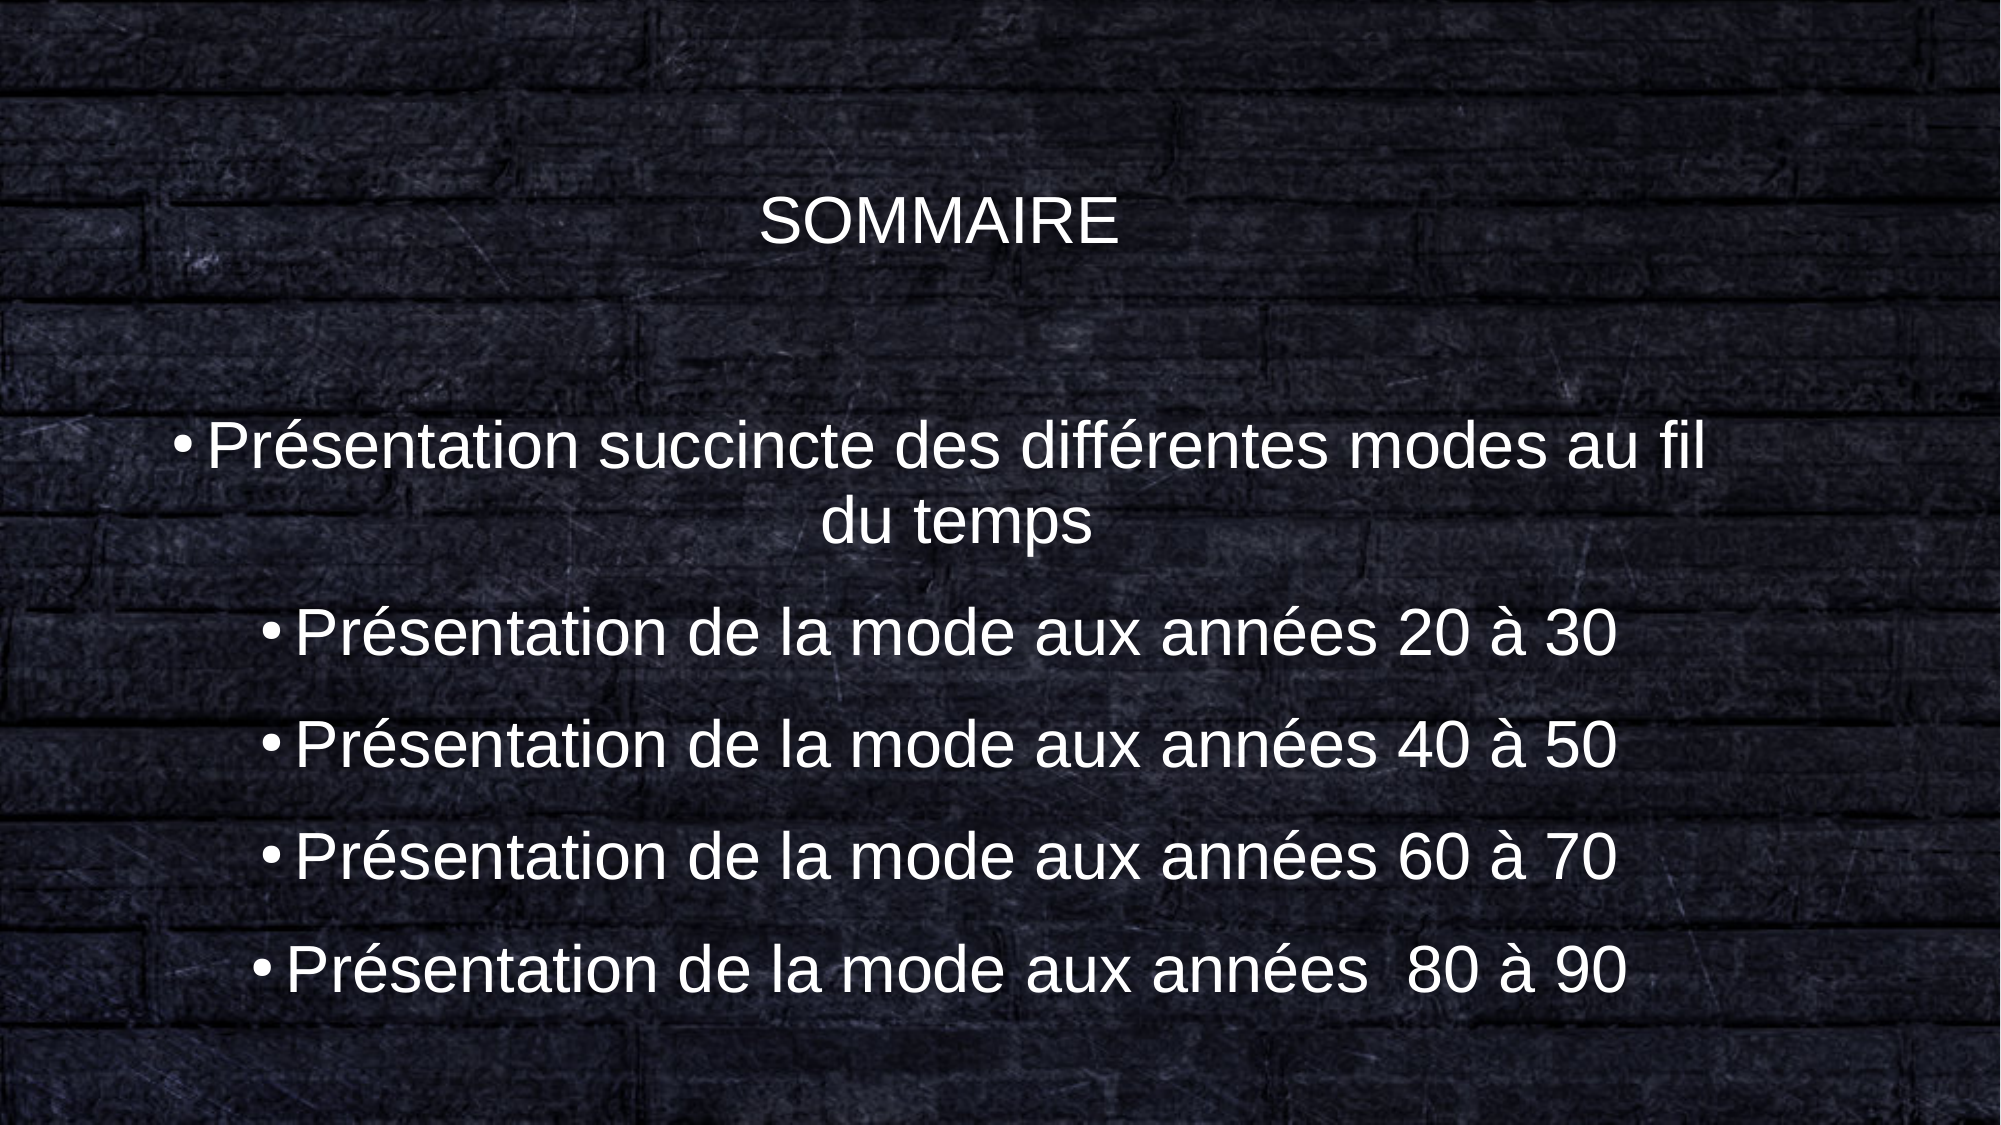

SOMMAIRE
Présentation succincte des différentes modes au fil du temps
Présentation de la mode aux années 20 à 30
Présentation de la mode aux années 40 à 50
Présentation de la mode aux années 60 à 70
Présentation de la mode aux années 80 à 90
#